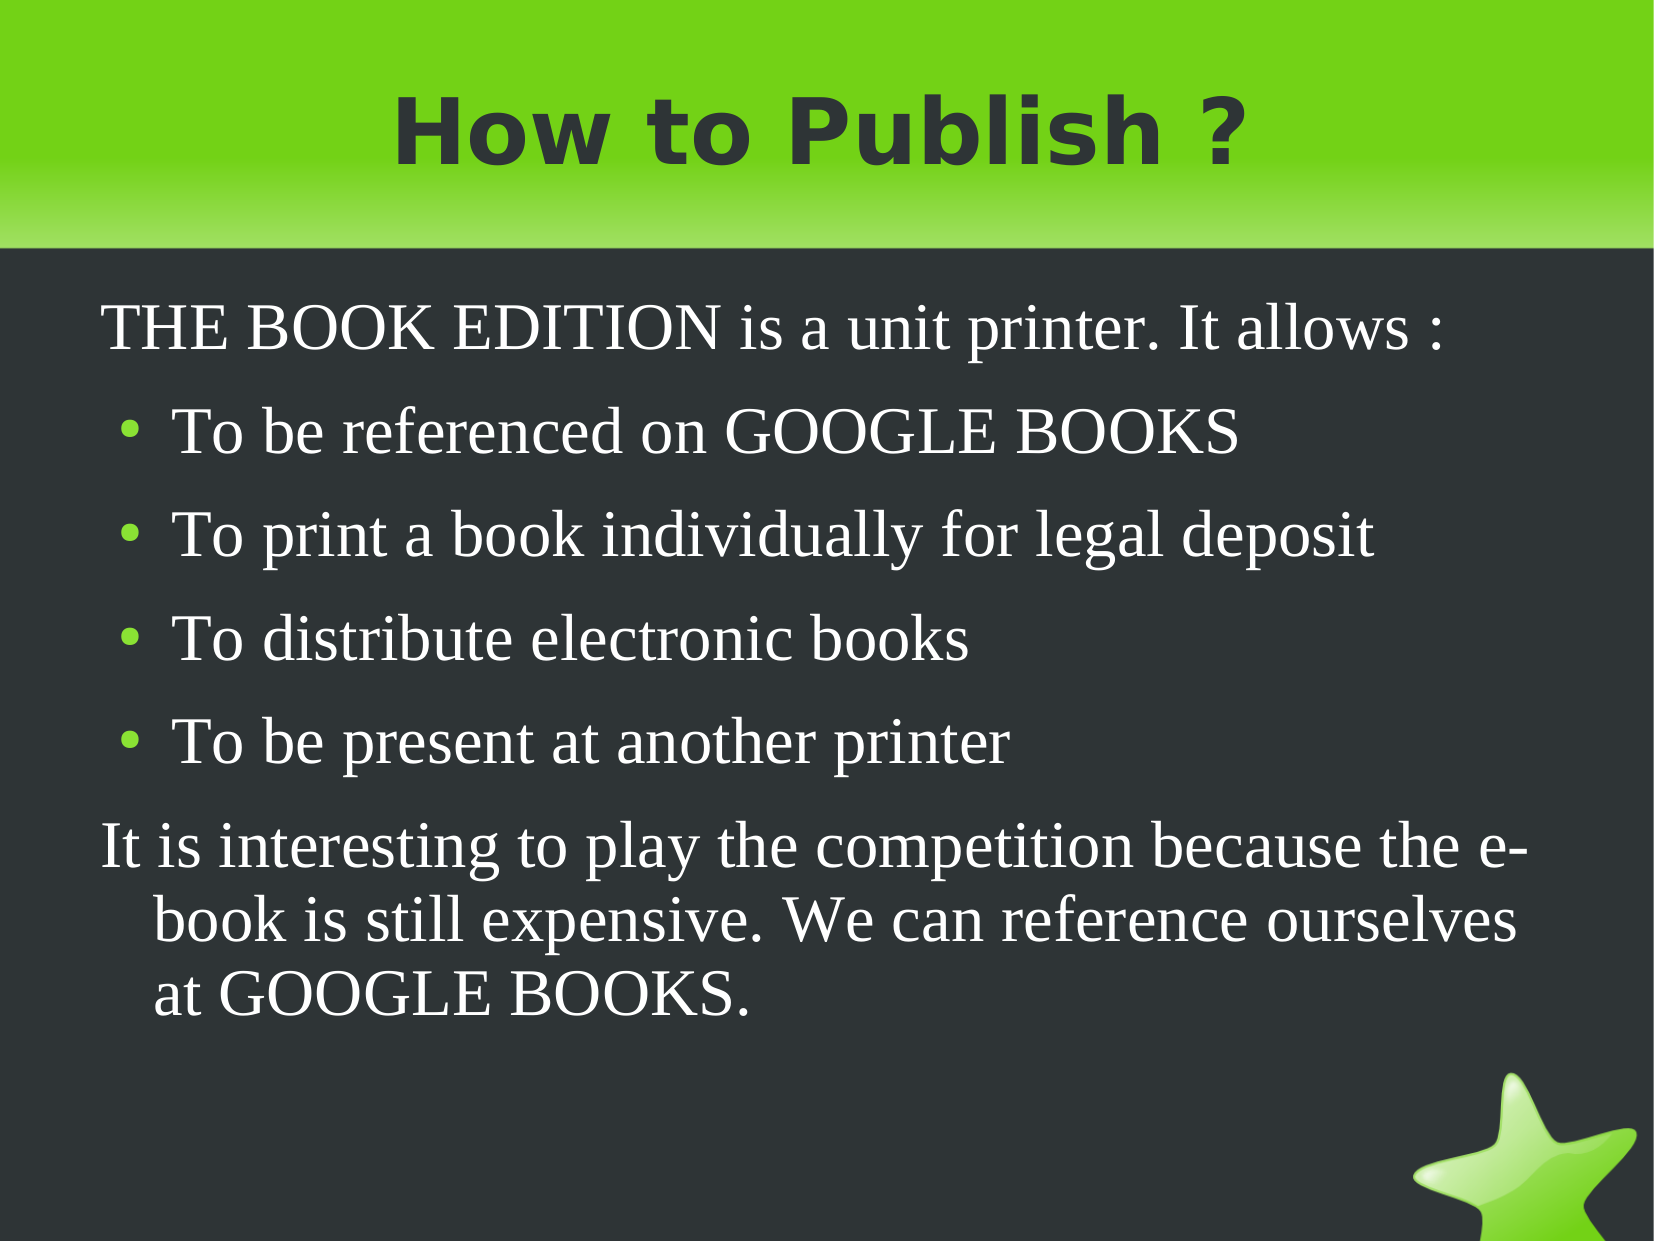

# How to Publish ?
THE BOOK EDITION is a unit printer. It allows :
To be referenced on GOOGLE BOOKS
To print a book individually for legal deposit
To distribute electronic books
To be present at another printer
It is interesting to play the competition because the e-book is still expensive. We can reference ourselves at GOOGLE BOOKS.